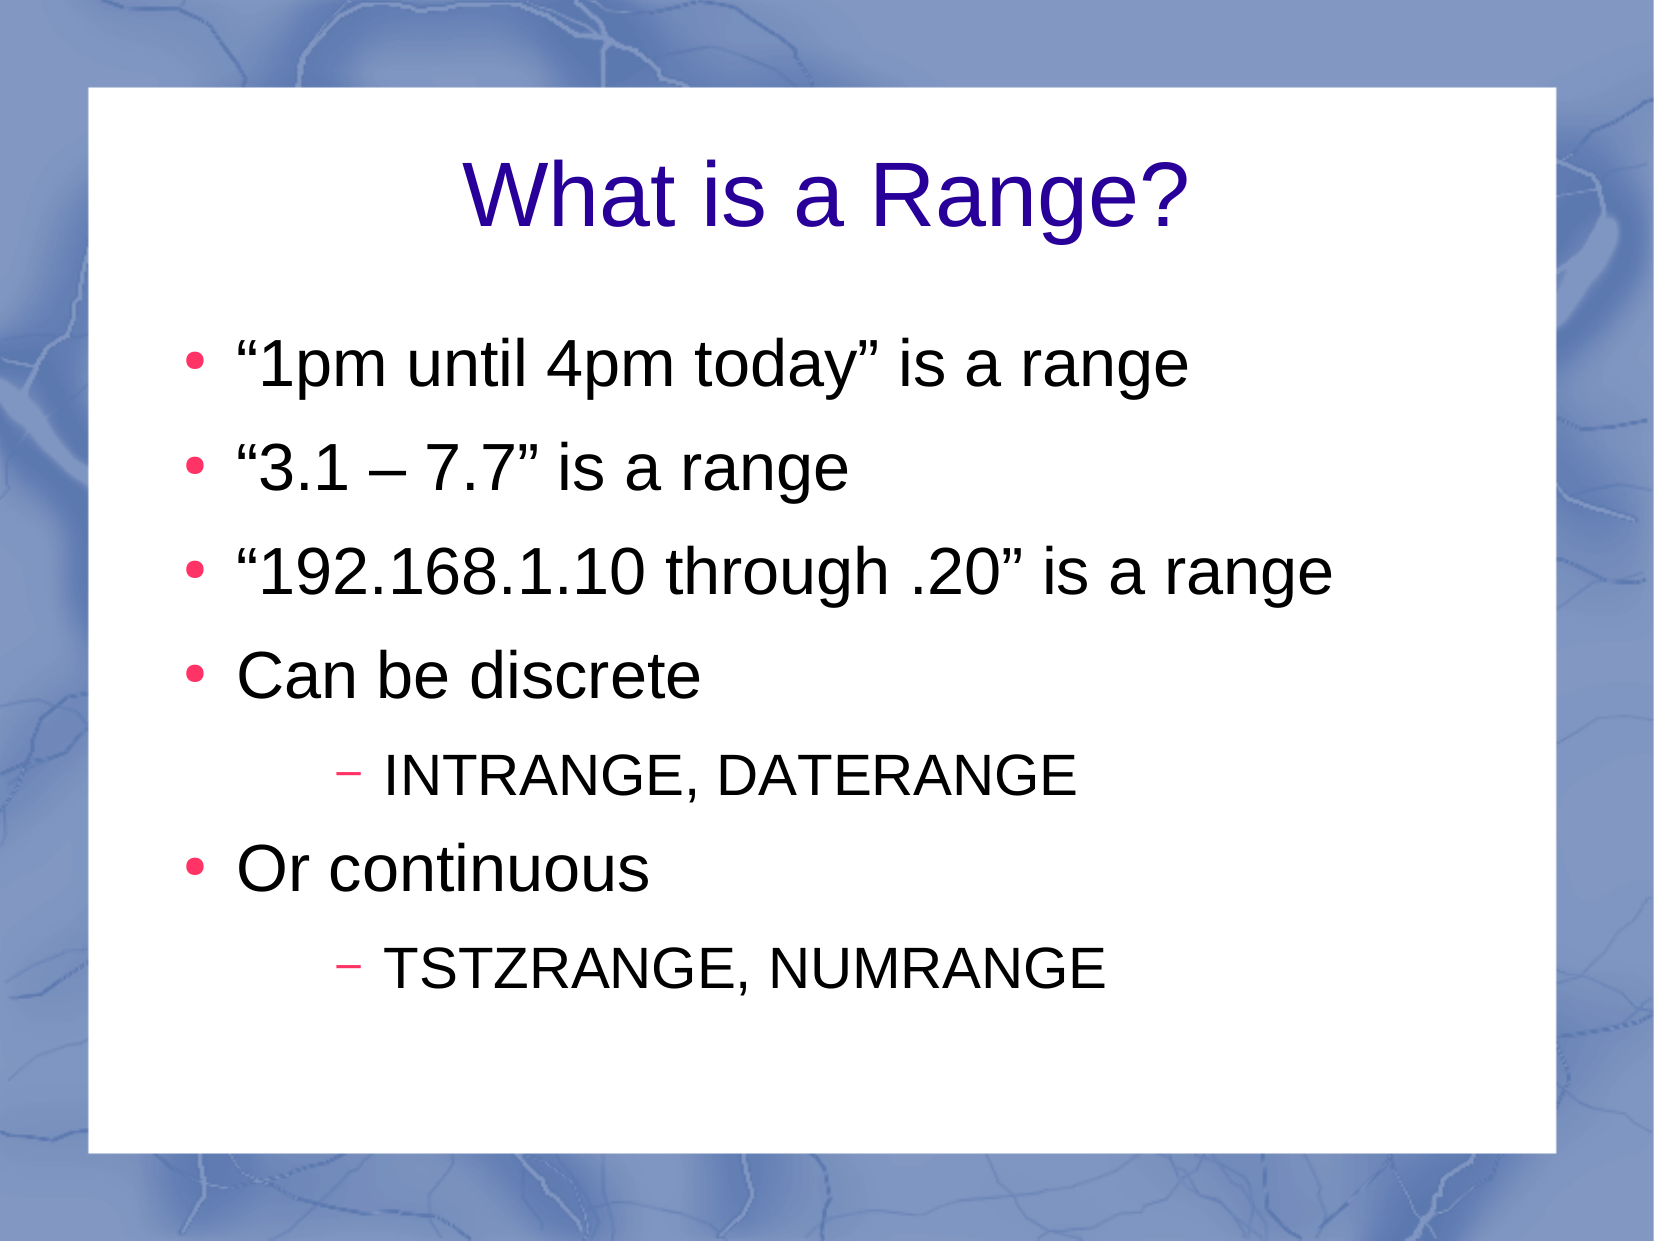

# What is a Range?
“1pm until 4pm today” is a range
“3.1 – 7.7” is a range
“192.168.1.10 through .20” is a range
Can be discrete
INTRANGE, DATERANGE
Or continuous
TSTZRANGE, NUMRANGE